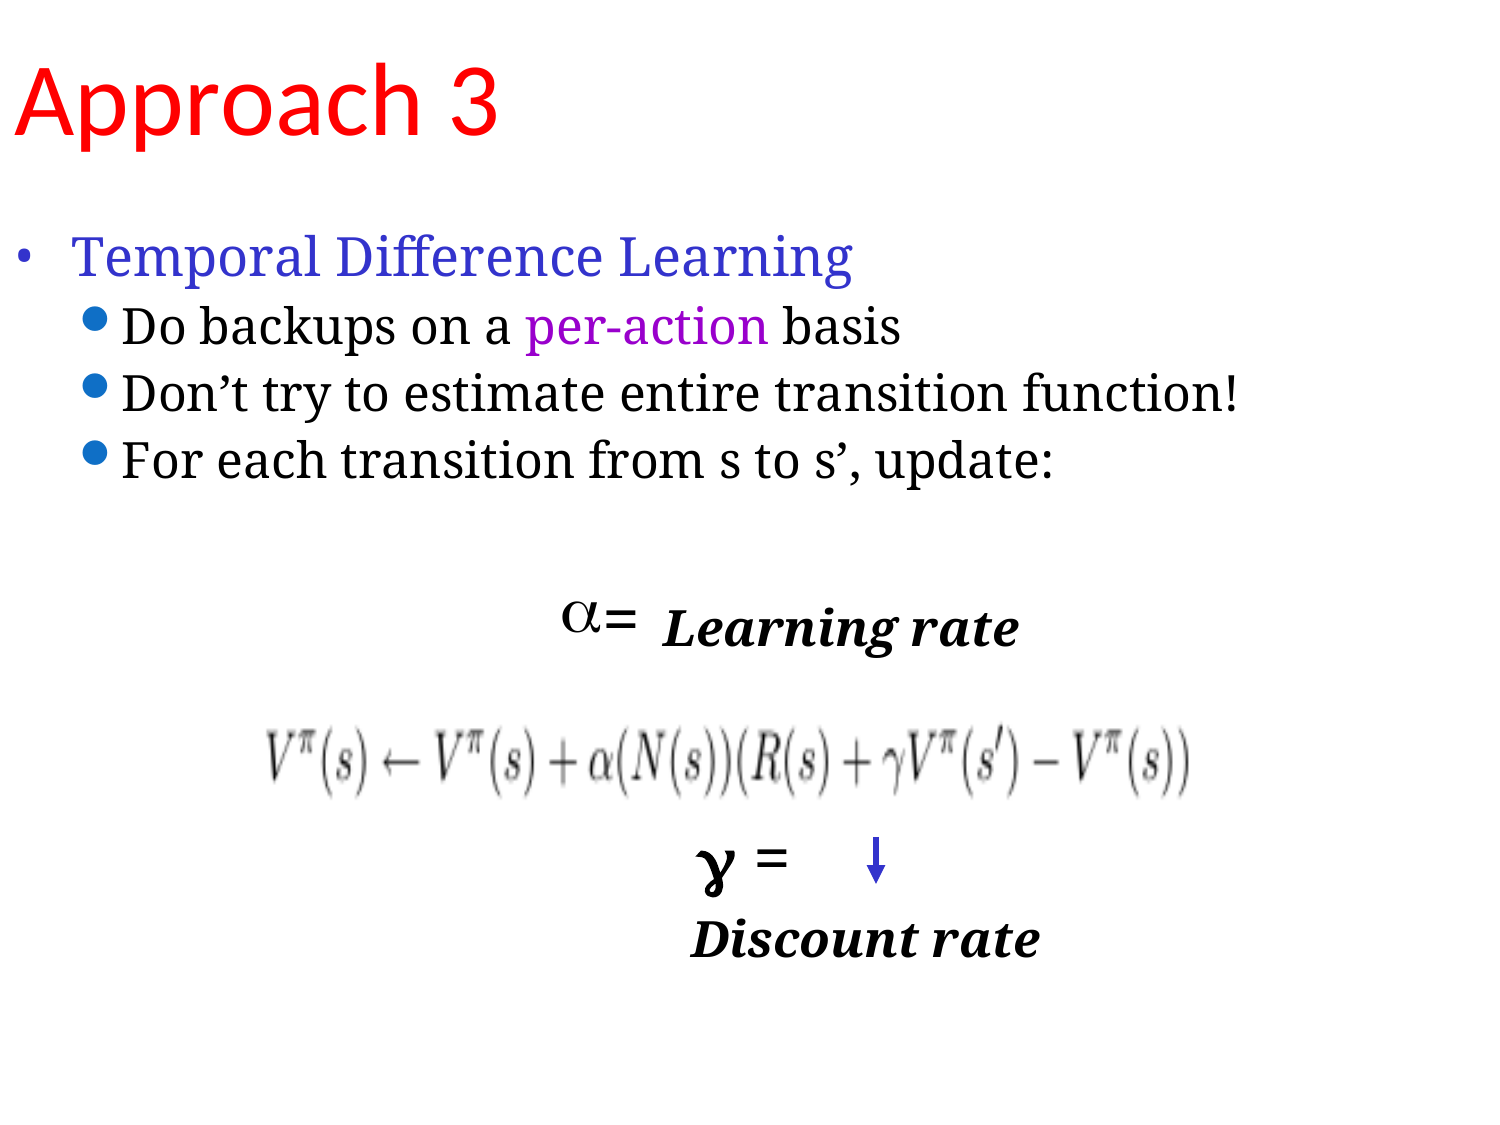

# Approach 3
Temporal Difference Learning
Do backups on a per-action basis
Don’t try to estimate entire transition function!
For each transition from s to s’, update:
=
  =
Learning rate
Discount rate